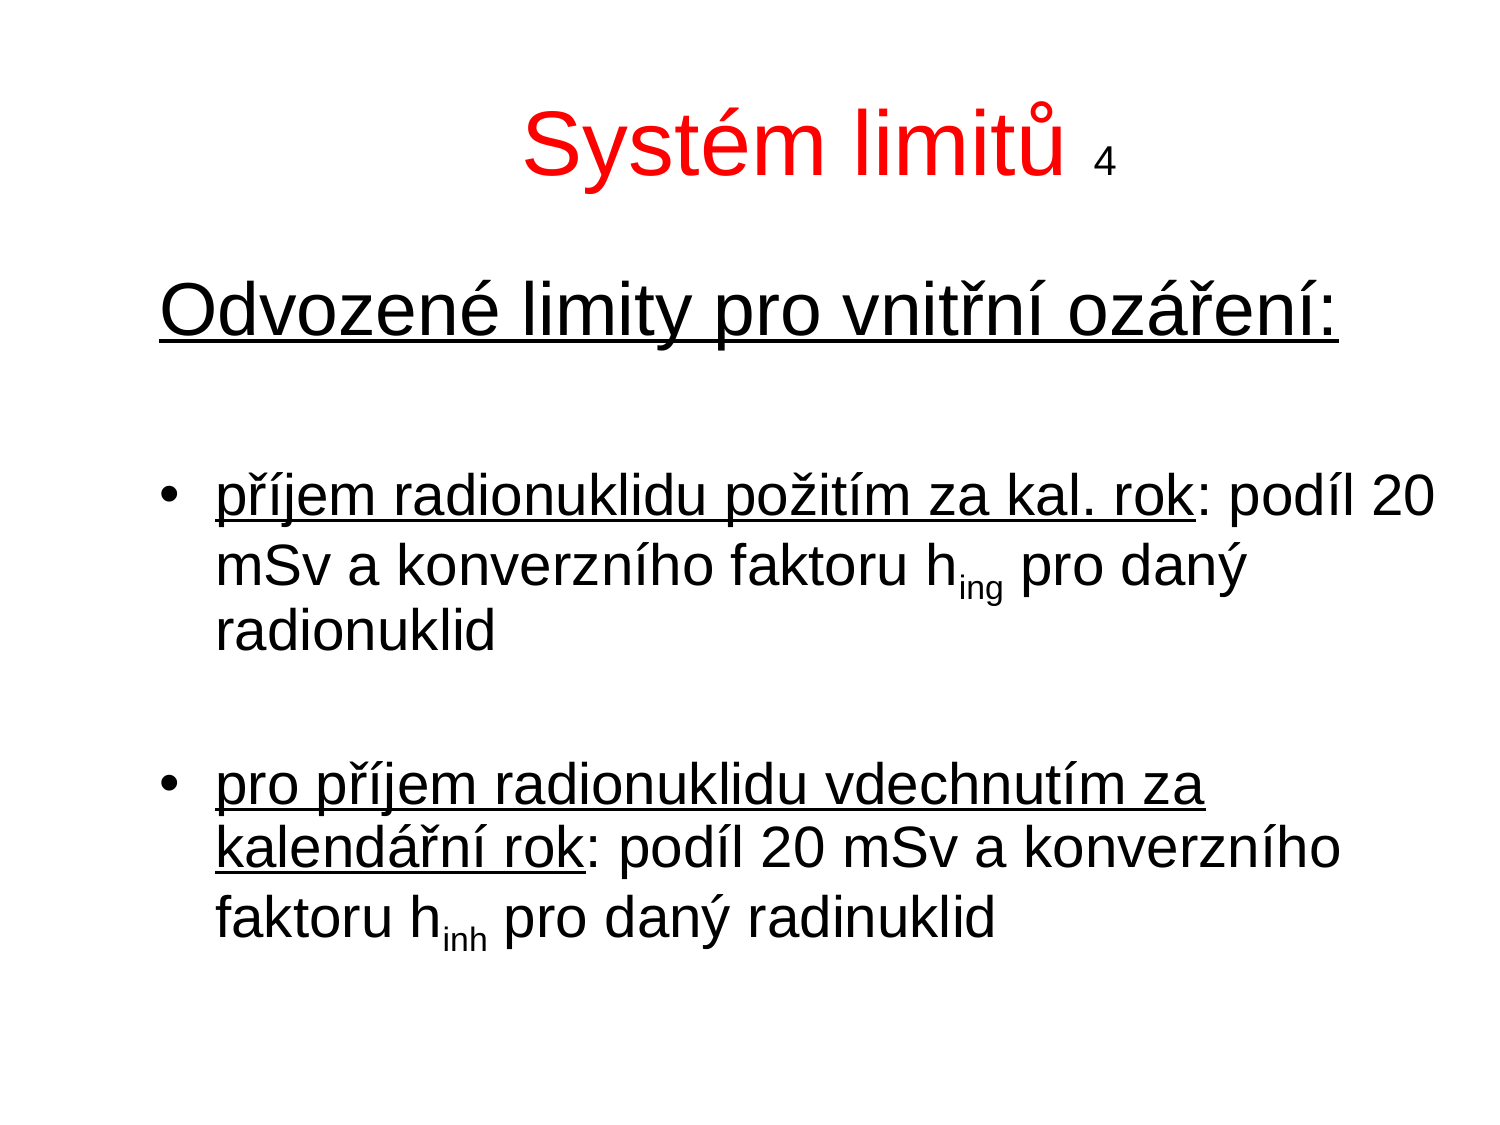

# Systém limitů 4
Odvozené limity pro vnitřní ozáření:
příjem radionuklidu požitím za kal. rok: podíl 20 mSv a konverzního faktoru hing pro daný radionuklid
pro příjem radionuklidu vdechnutím za kalendářní rok: podíl 20 mSv a konverzního faktoru hinh pro daný radinuklid